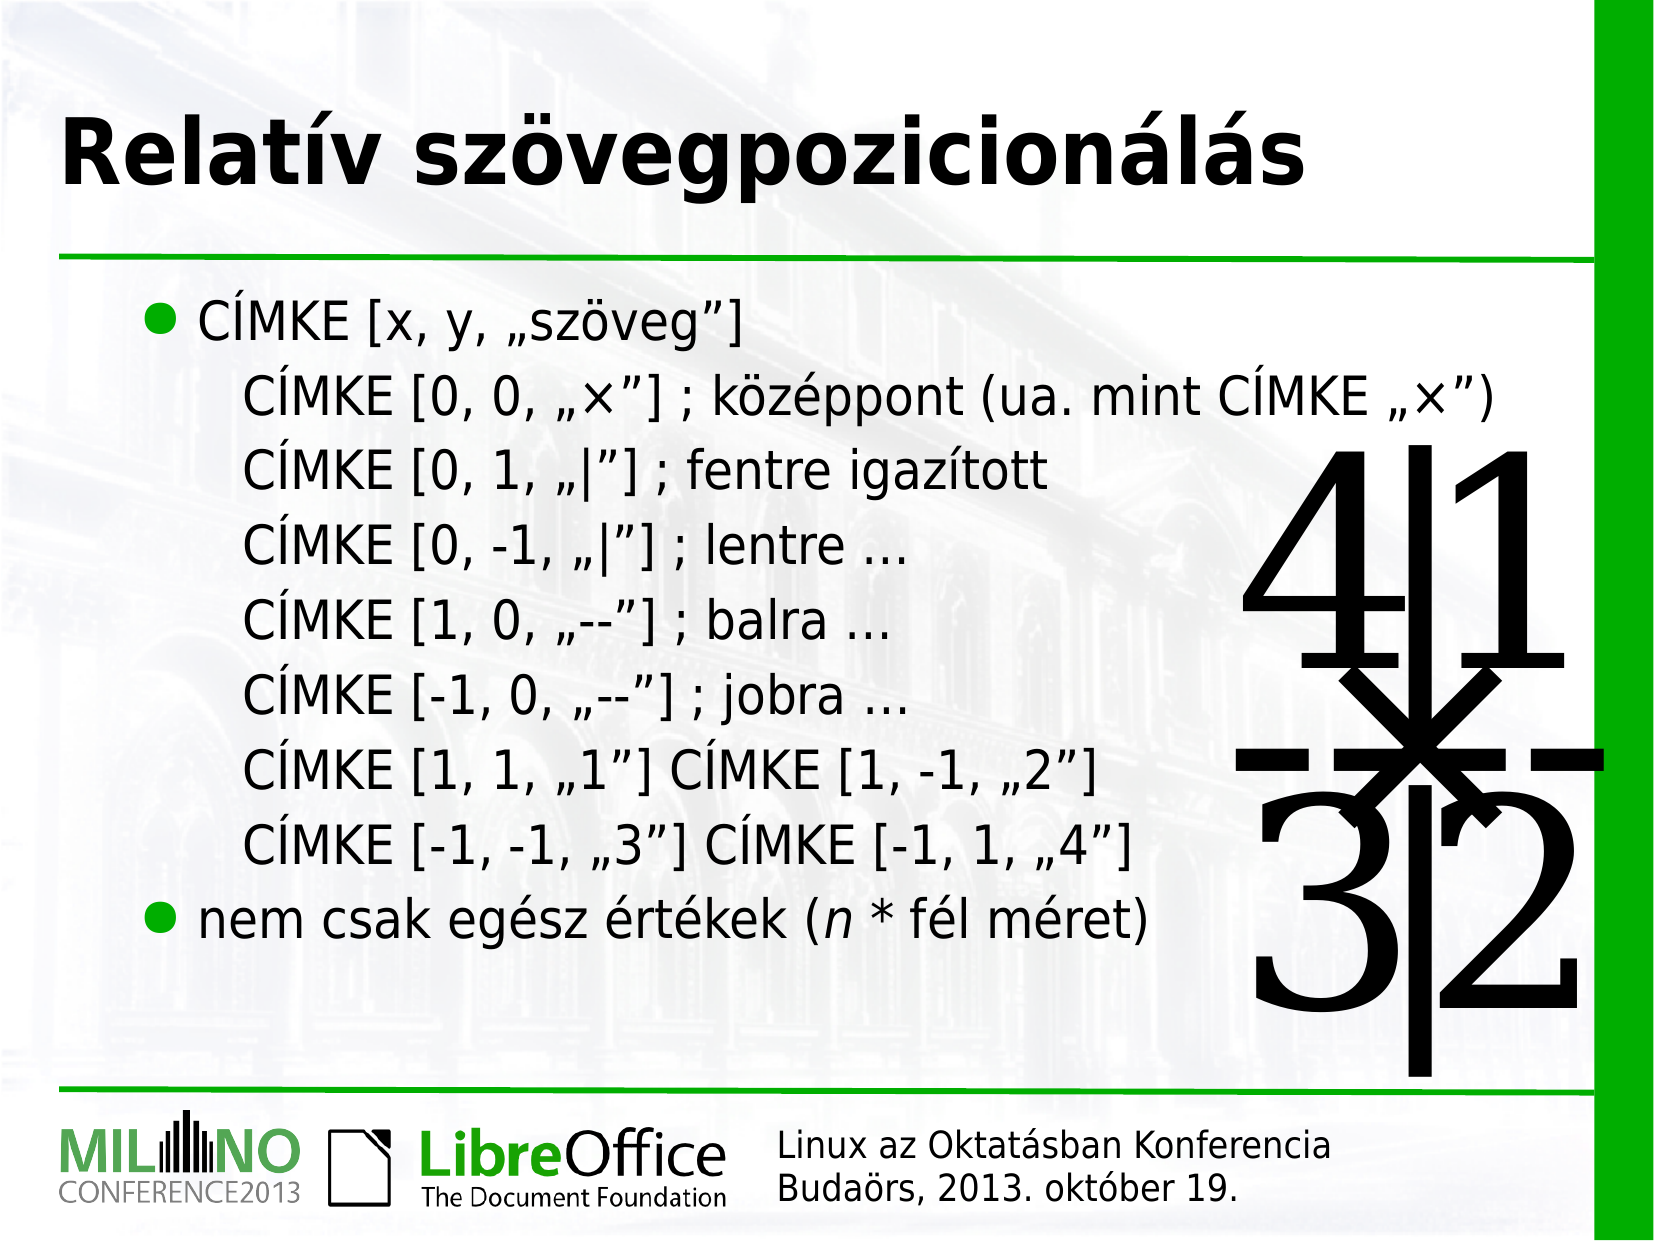

# Relatív szövegpozicionálás
CÍMKE [x, y, „szöveg”]
CÍMKE [0, 0, „×”] ; középpont (ua. mint CÍMKE „×”)
CÍMKE [0, 1, „|”] ; fentre igazított
CÍMKE [0, -1, „|”] ; lentre …
CÍMKE [1, 0, „--”] ; balra …
CÍMKE [-1, 0, „--”] ; jobra …
CÍMKE [1, 1, „1”] CÍMKE [1, -1, „2”]
CÍMKE [-1, -1, „3”] CÍMKE [-1, 1, „4”]
nem csak egész értékek (n * fél méret)
4
|
1
--
×
--
3
|
2